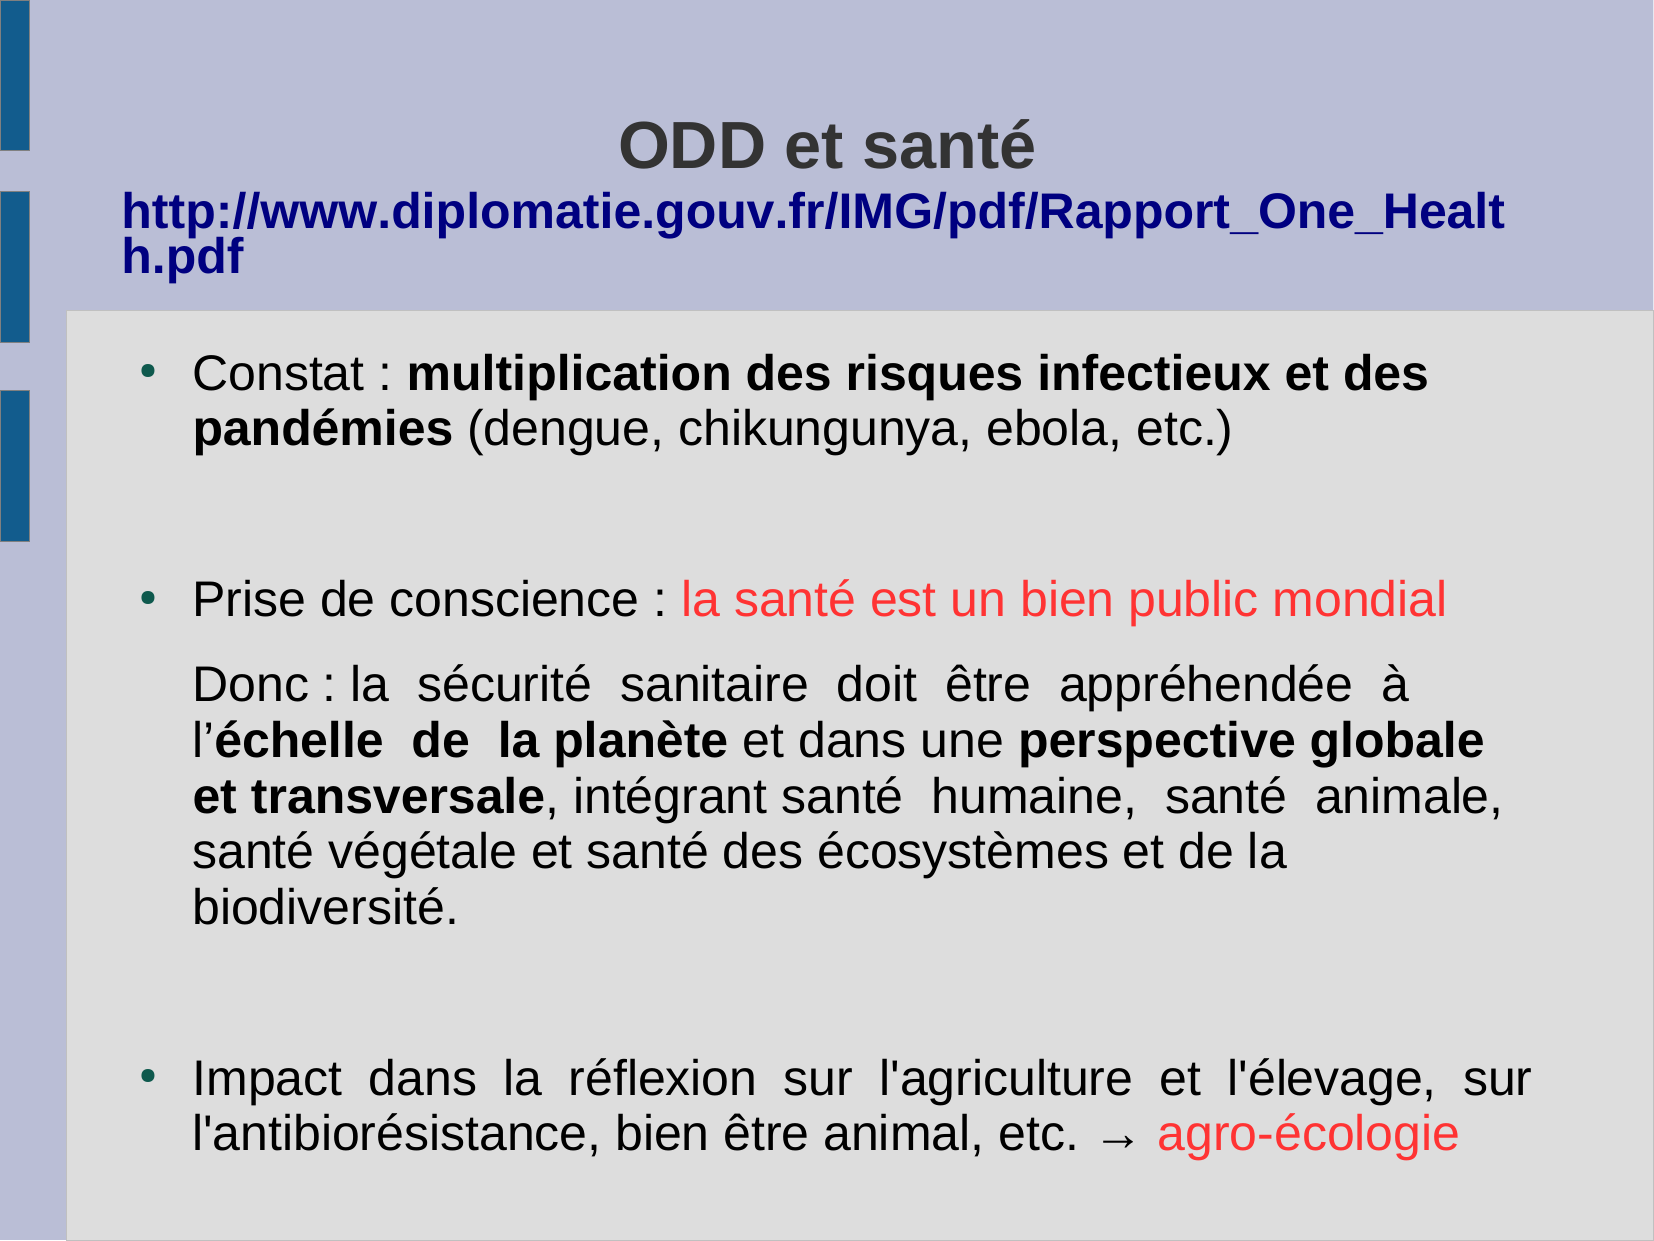

# ODD et santé http://www.diplomatie.gouv.fr/IMG/pdf/Rapport_One_Health.pdf
Constat : multiplication des risques infectieux et des pandémies (dengue, chikungunya, ebola, etc.)
Prise de conscience : la santé est un bien public mondial
Donc : la sécurité sanitaire doit être appréhendée à l’échelle de la planète et dans une perspective globale et transversale, intégrant santé humaine, santé animale, santé végétale et santé des écosystèmes et de la biodiversité.
Impact dans la réflexion sur l'agriculture et l'élevage, sur l'antibiorésistance, bien être animal, etc. → agro-écologie